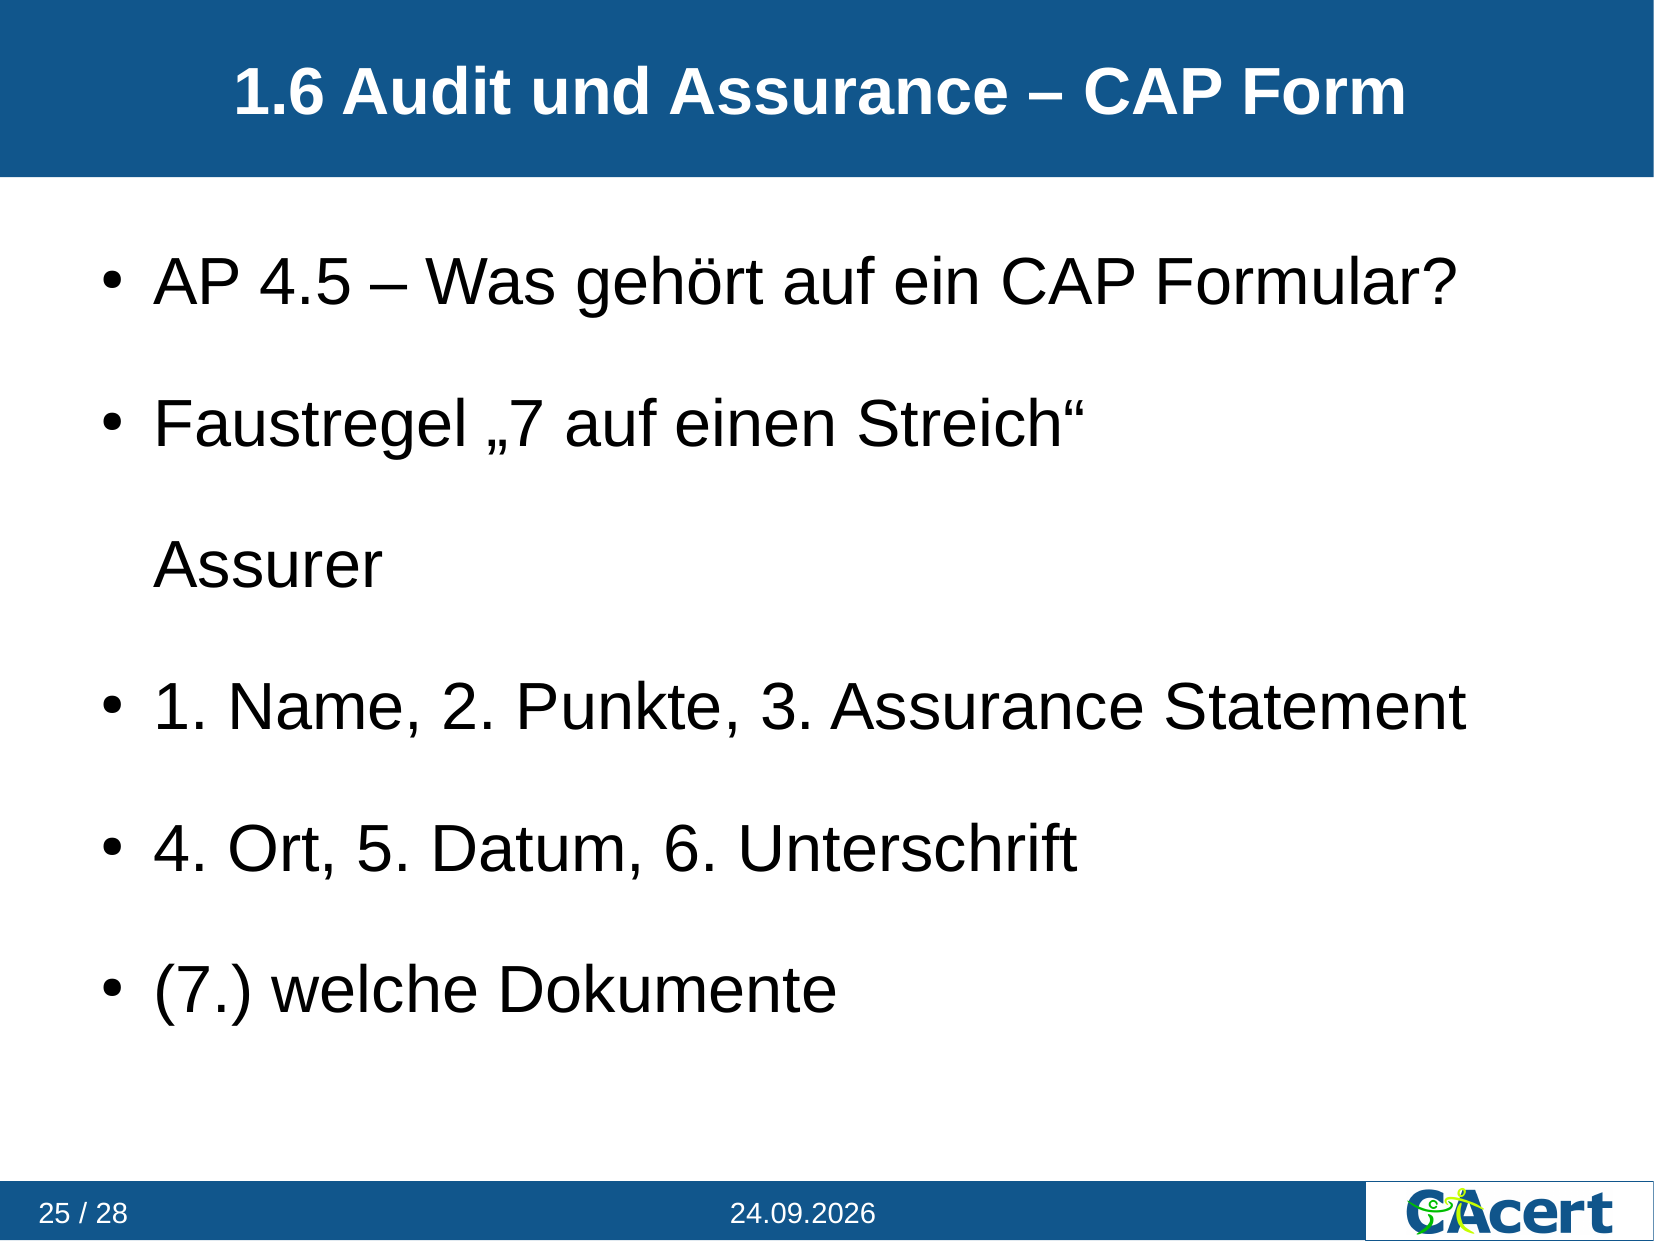

# 1.6 Audit und Assurance – CAP Form
AP 4.5 – Was gehört auf ein CAP Formular?
Faustregel „7 auf einen Streich“
Assurer
1. Name, 2. Punkte, 3. Assurance Statement
4. Ort, 5. Datum, 6. Unterschrift
(7.) welche Dokumente